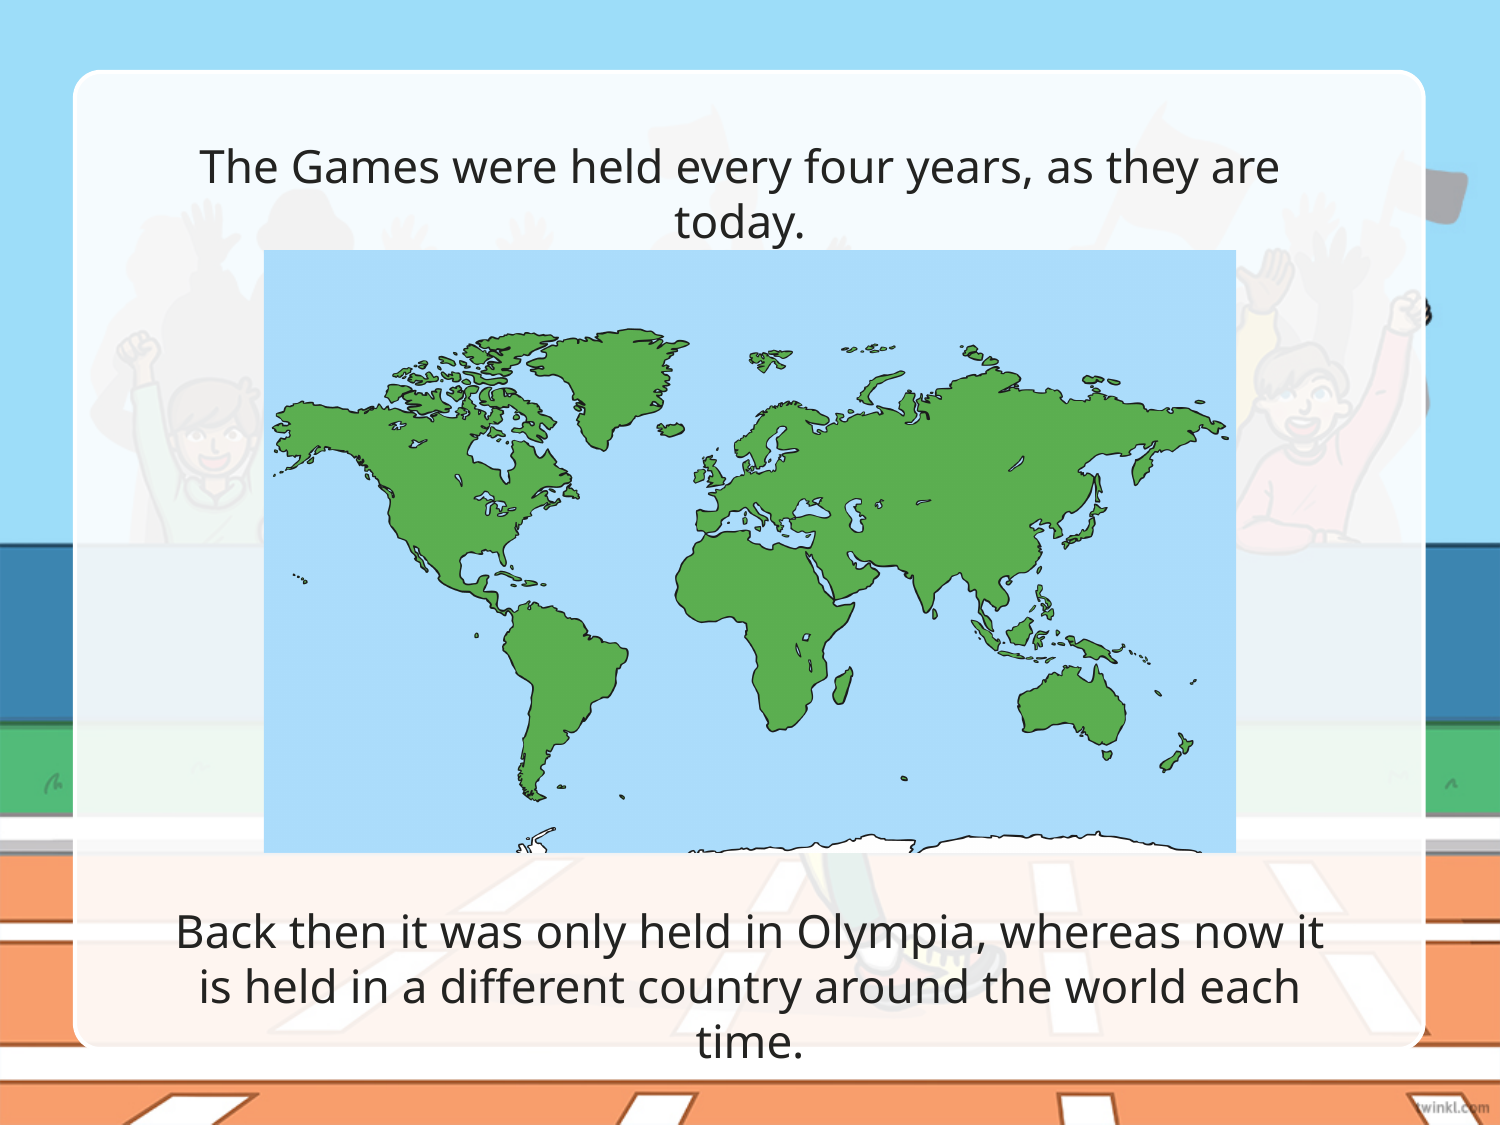

#
The Games were held every four years, as they are today.
Back then it was only held in Olympia, whereas now it is held in a different country around the world each time.